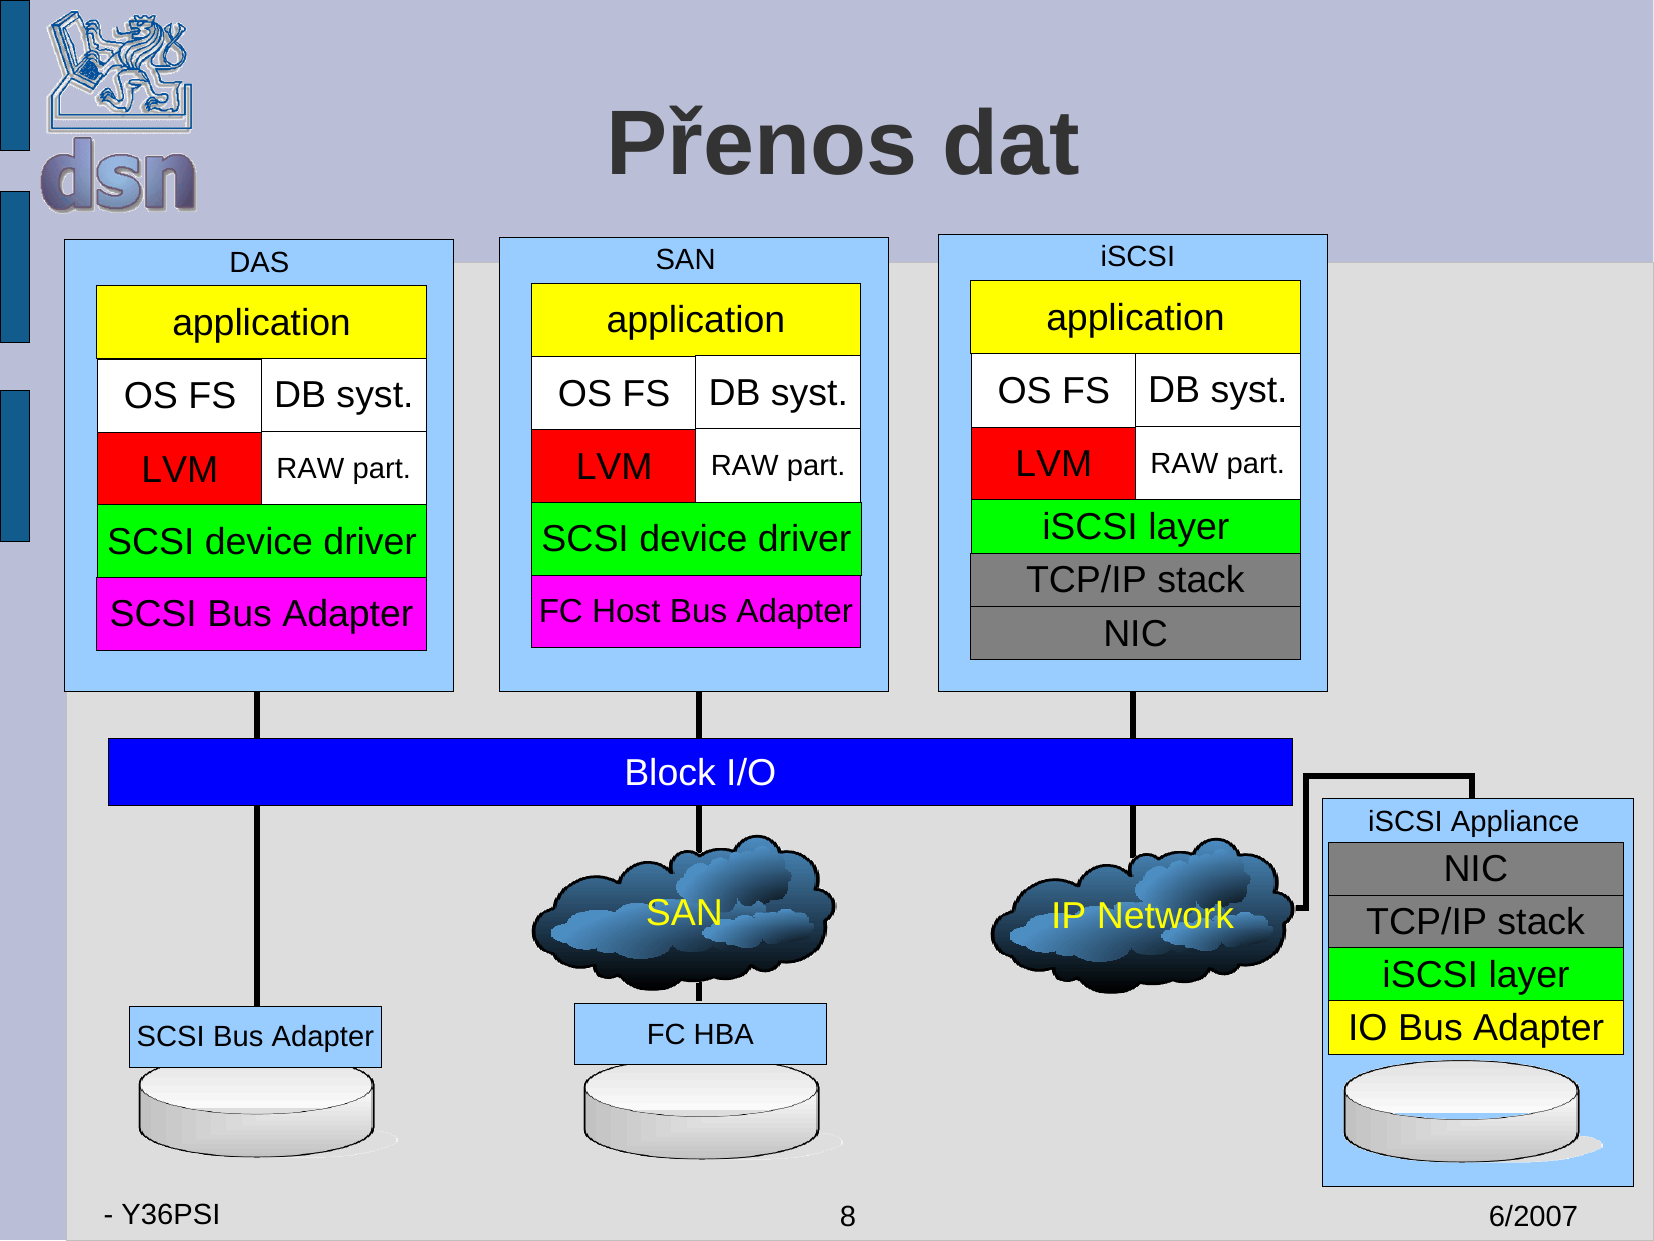

# Přenos dat
iSCSI
SAN
DAS
application
application
application
DB syst.
OS FS
DB syst.
OS FS
DB syst.
OS FS
RAW part.
LVM
RAW part.
LVM
RAW part.
LVM
iSCSI layer
SCSI device driver
SCSI device driver
TCP/IP stack
FC Host Bus Adapter
SCSI Bus Adapter
NIC
Block I/O
iSCSI Appliance
NIC
TCP/IP stack
iSCSI layer
IO Bus Adapter
SAN
IP Network
FC HBA
SCSI Bus Adapter